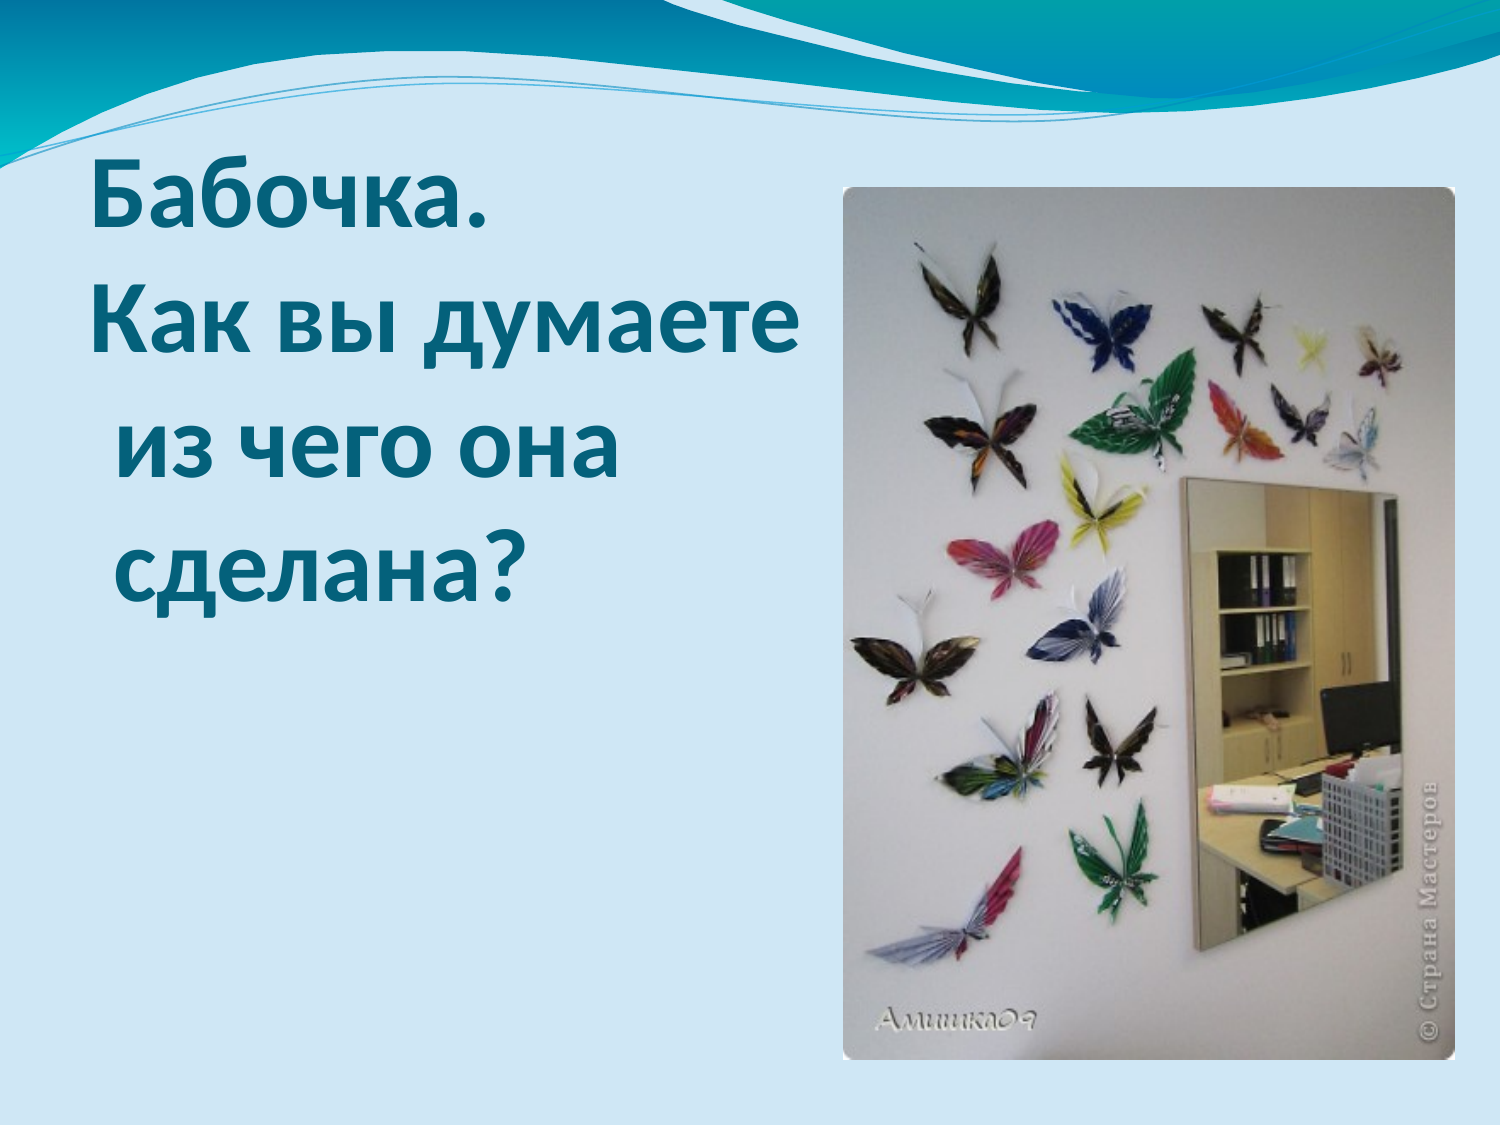

# Бабочка. Как вы думаете из чего она сделана?